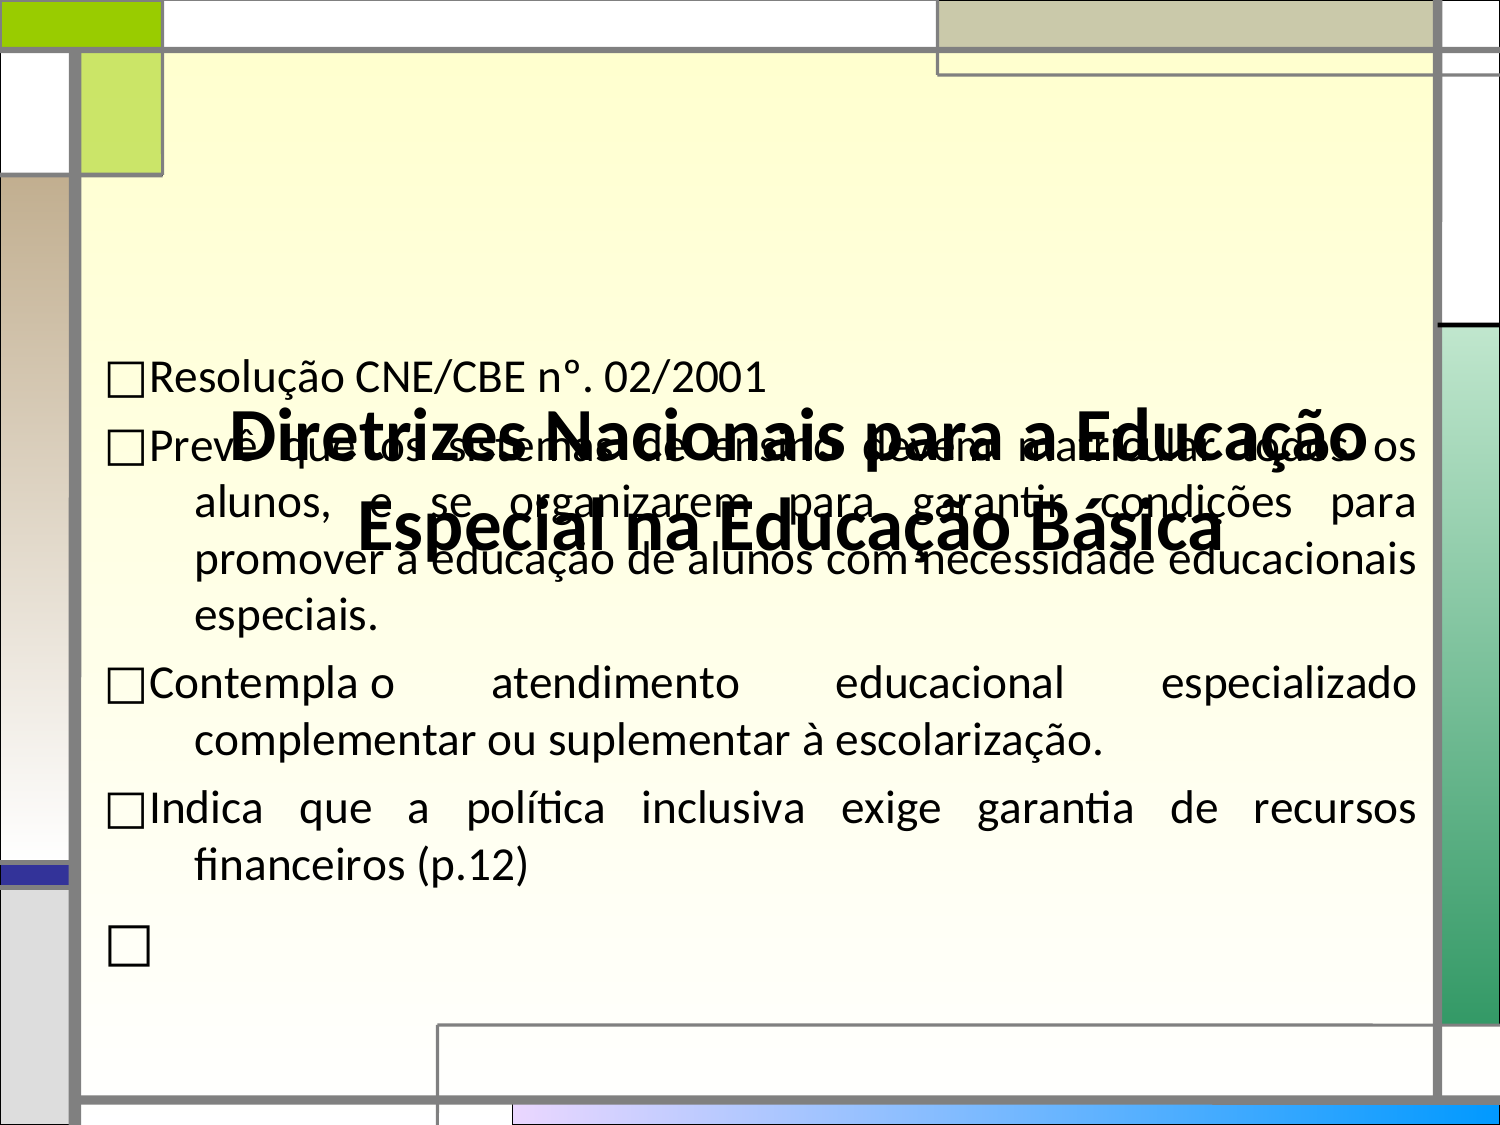

# Diretrizes Nacionais para a Educação Especial na Educação Básica
Resolução CNE/CBE nº. 02/2001
Prevê que os sistemas de ensino devem matricular todos os alunos, e se organizarem para garantir condições para promover a educação de alunos com necessidade educacionais especiais.
Contempla o atendimento educacional especializado complementar ou suplementar à escolarização.
Indica que a política inclusiva exige garantia de recursos financeiros (p.12)